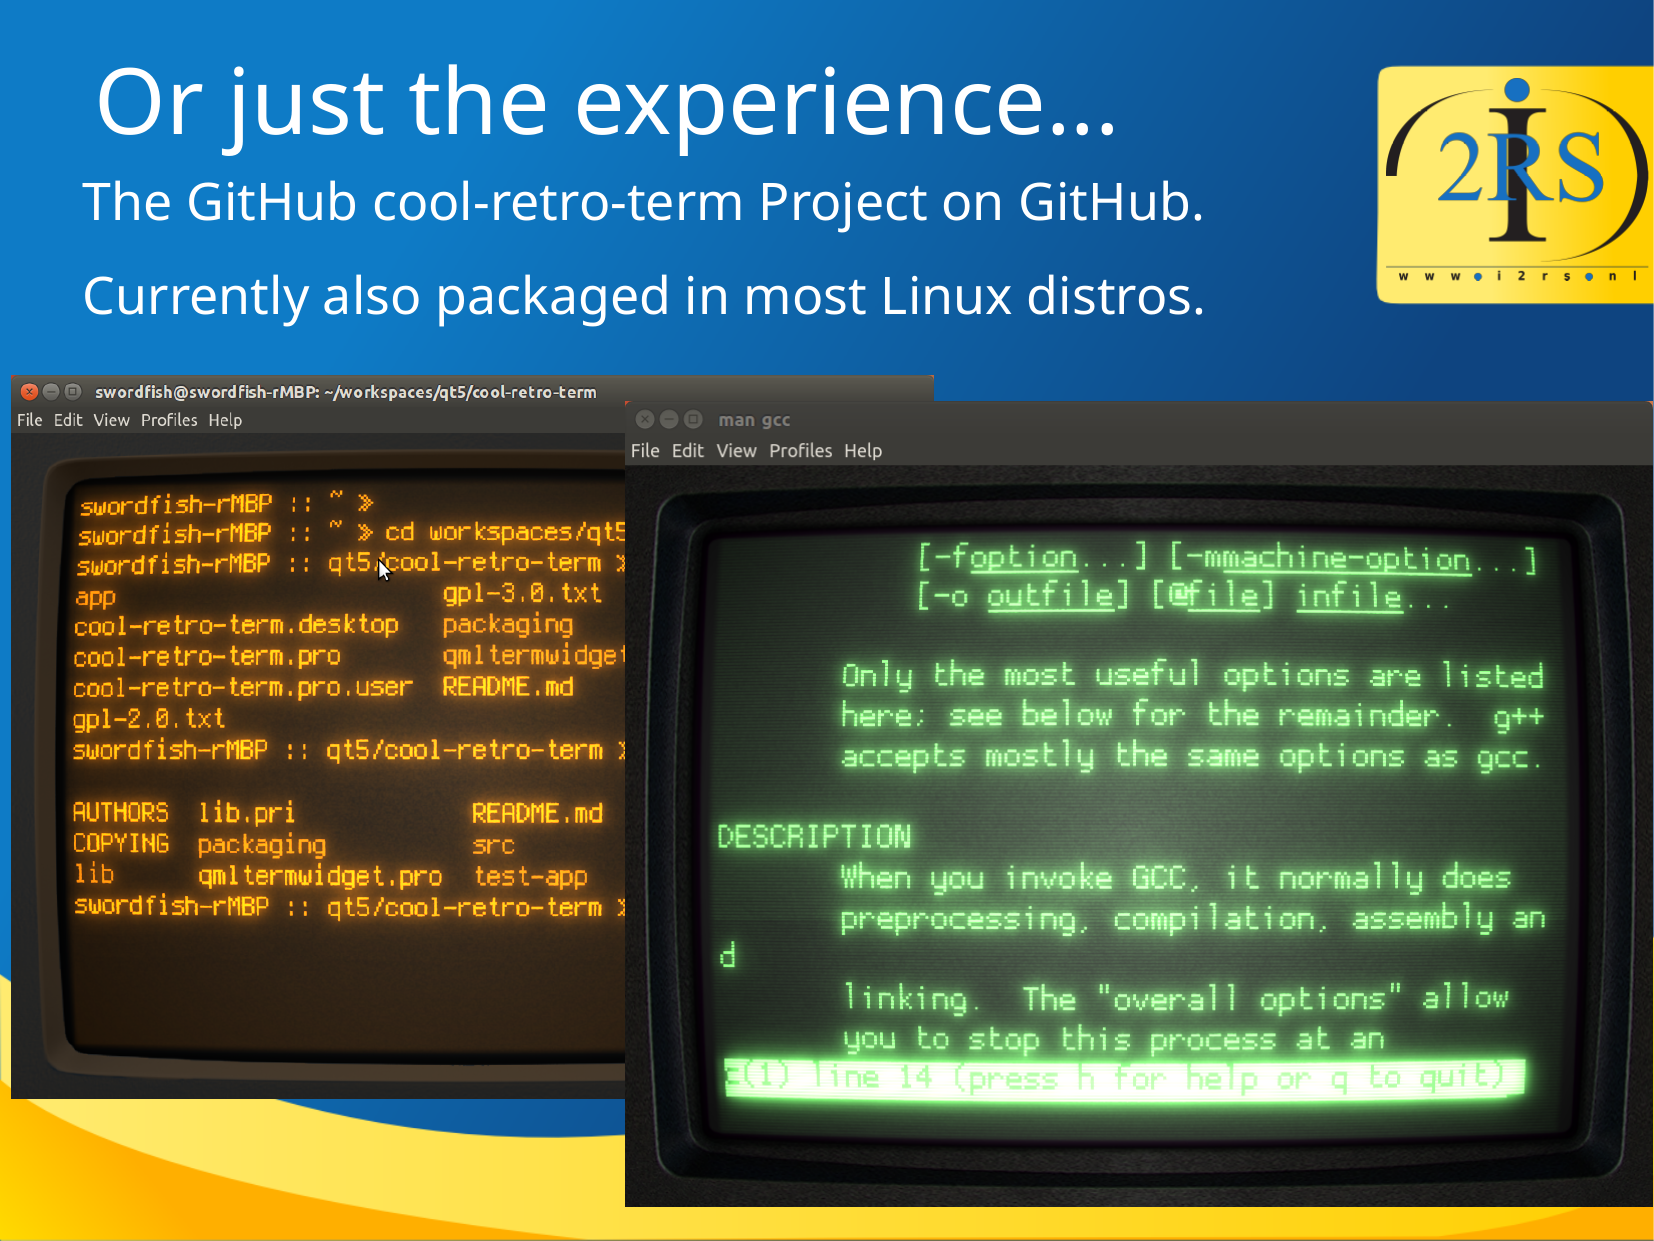

# Or just the experience...
The GitHub cool-retro-term Project on GitHub.
Currently also packaged in most Linux distros.